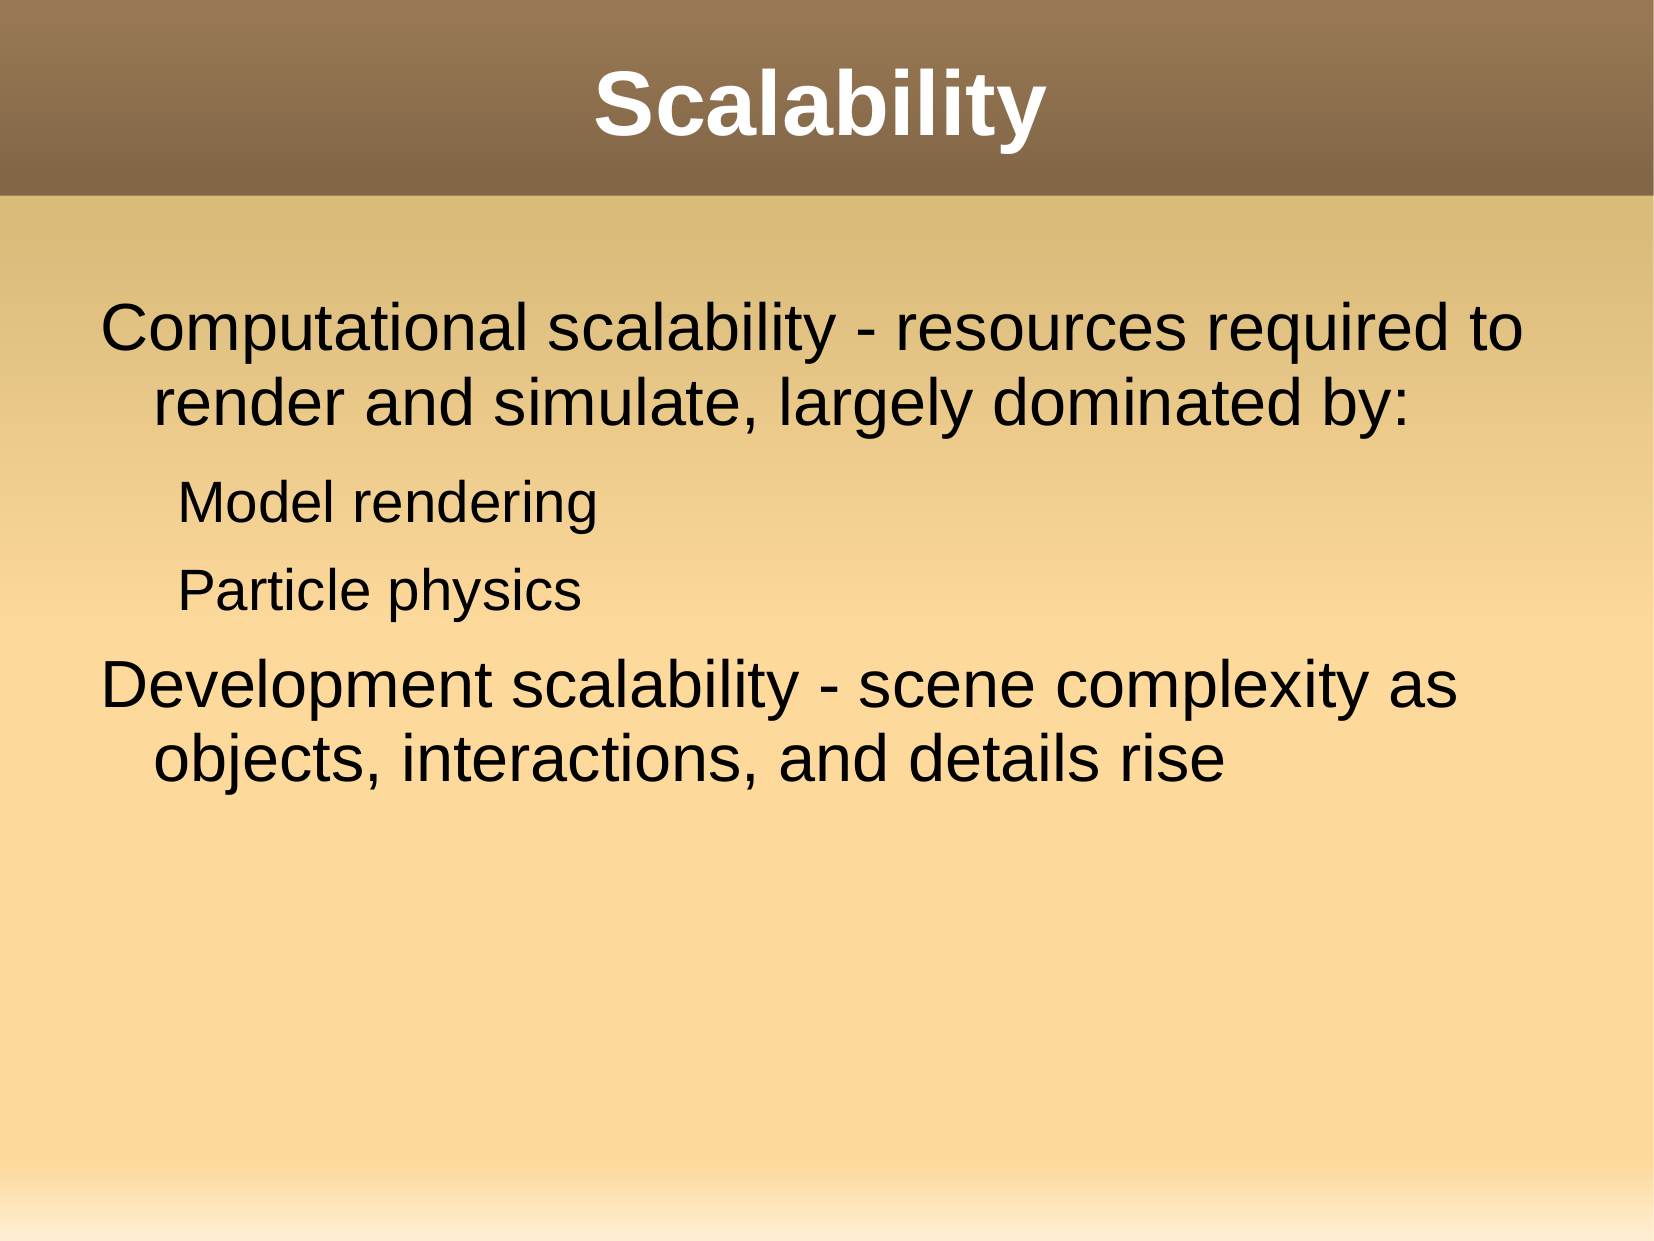

# Scalability
Computational scalability - resources required to render and simulate, largely dominated by:
Model rendering
Particle physics
Development scalability - scene complexity as objects, interactions, and details rise